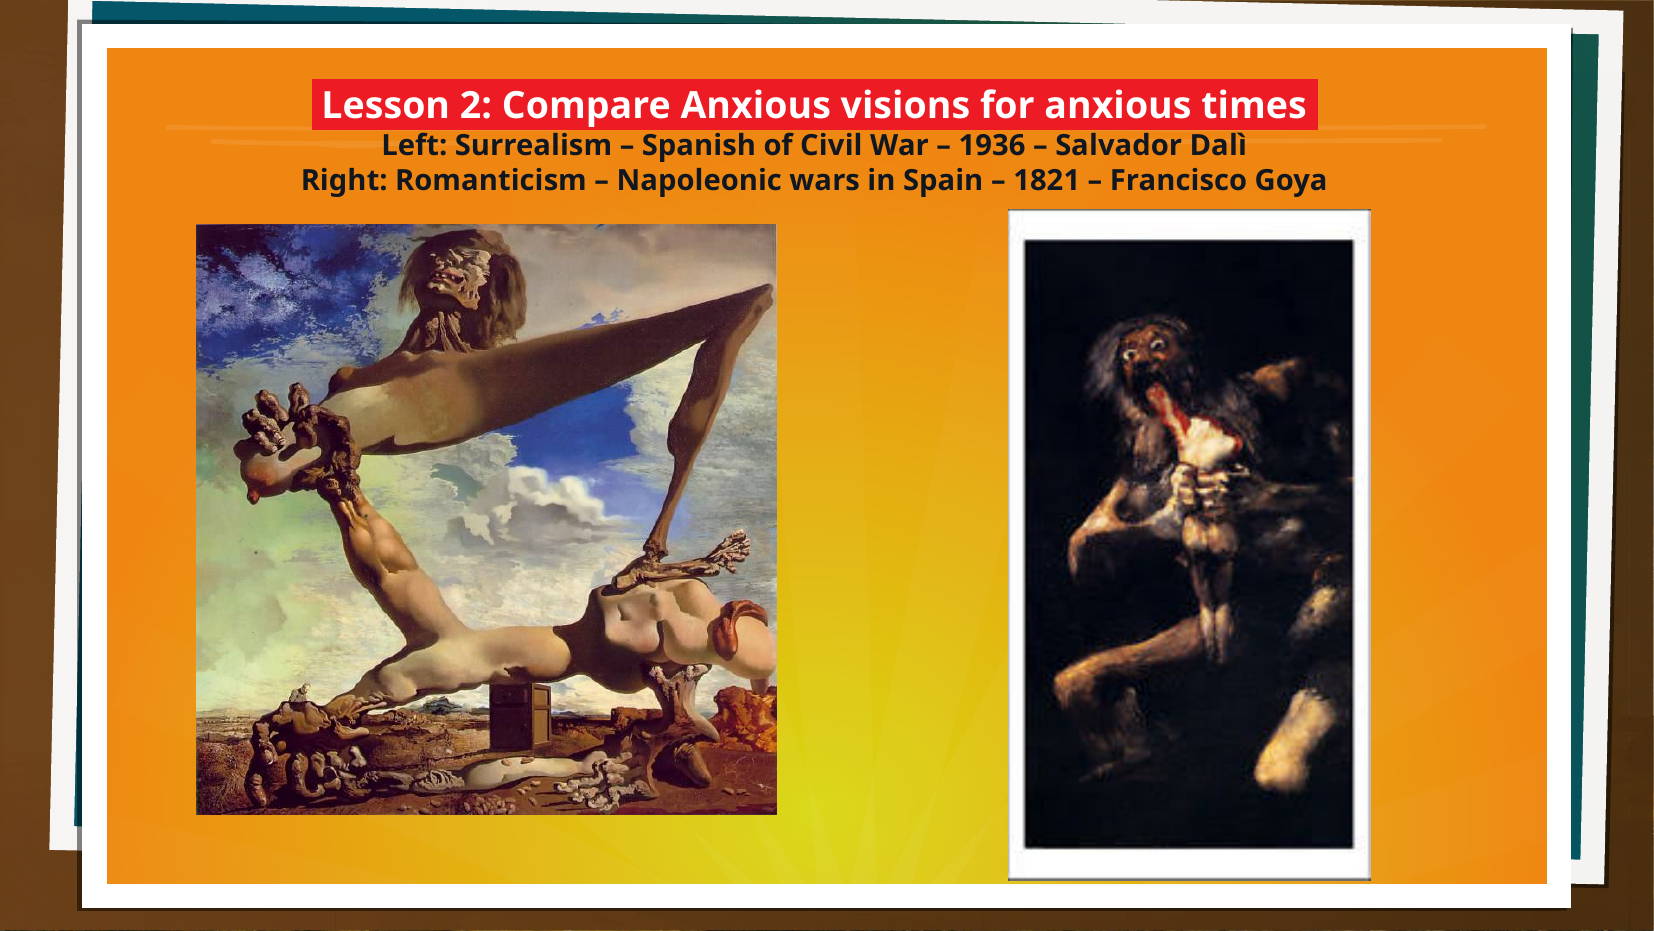

# Lesson 2: Compare Anxious visions for anxious times Left: Surrealism – Spanish of Civil War – 1936 – Salvador Dalì Right: Romanticism – Napoleonic wars in Spain – 1821 – Francisco Goya